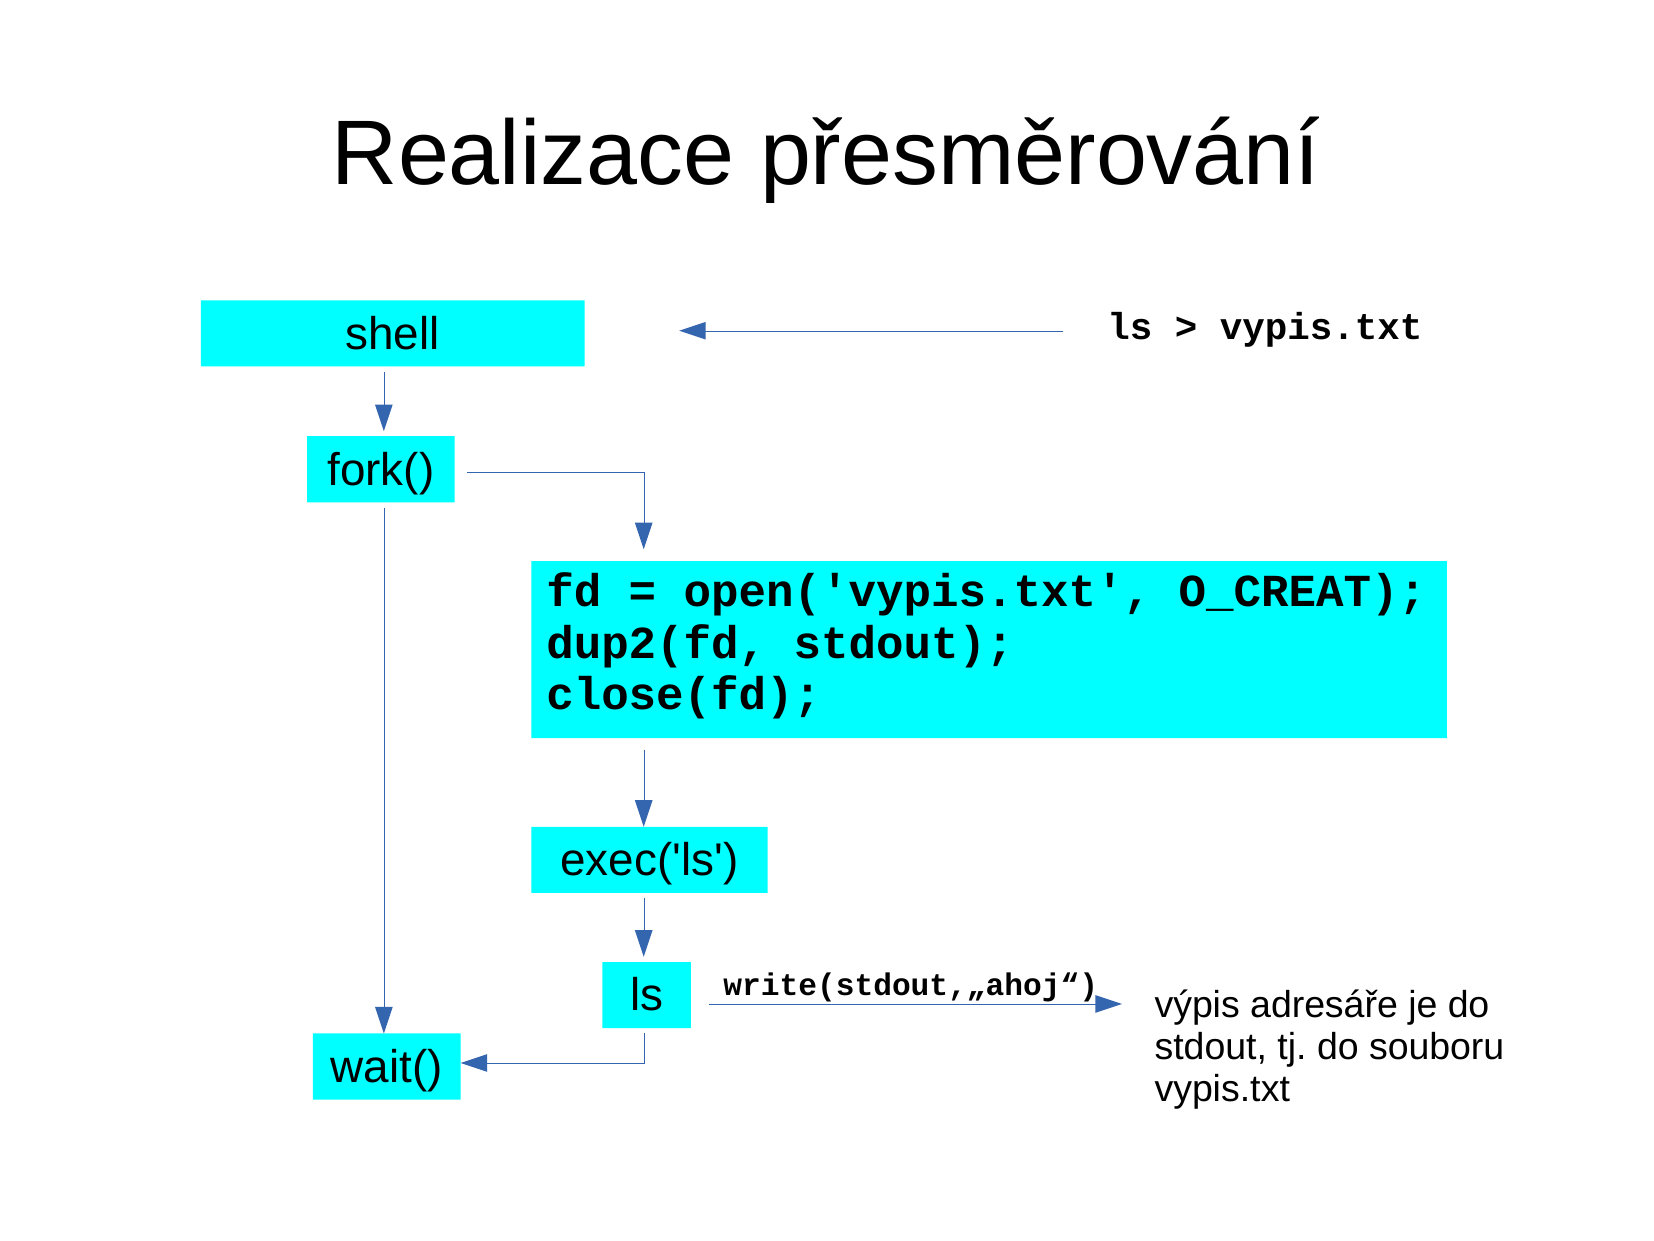

# Realizace přesměrování
shell
ls > vypis.txt
fork()
fd = open('vypis.txt', O_CREAT);
dup2(fd, stdout);
close(fd);
exec('ls')
ls
write(stdout,„ahoj“)
výpis adresáře je do stdout, tj. do souboru vypis.txt
wait()